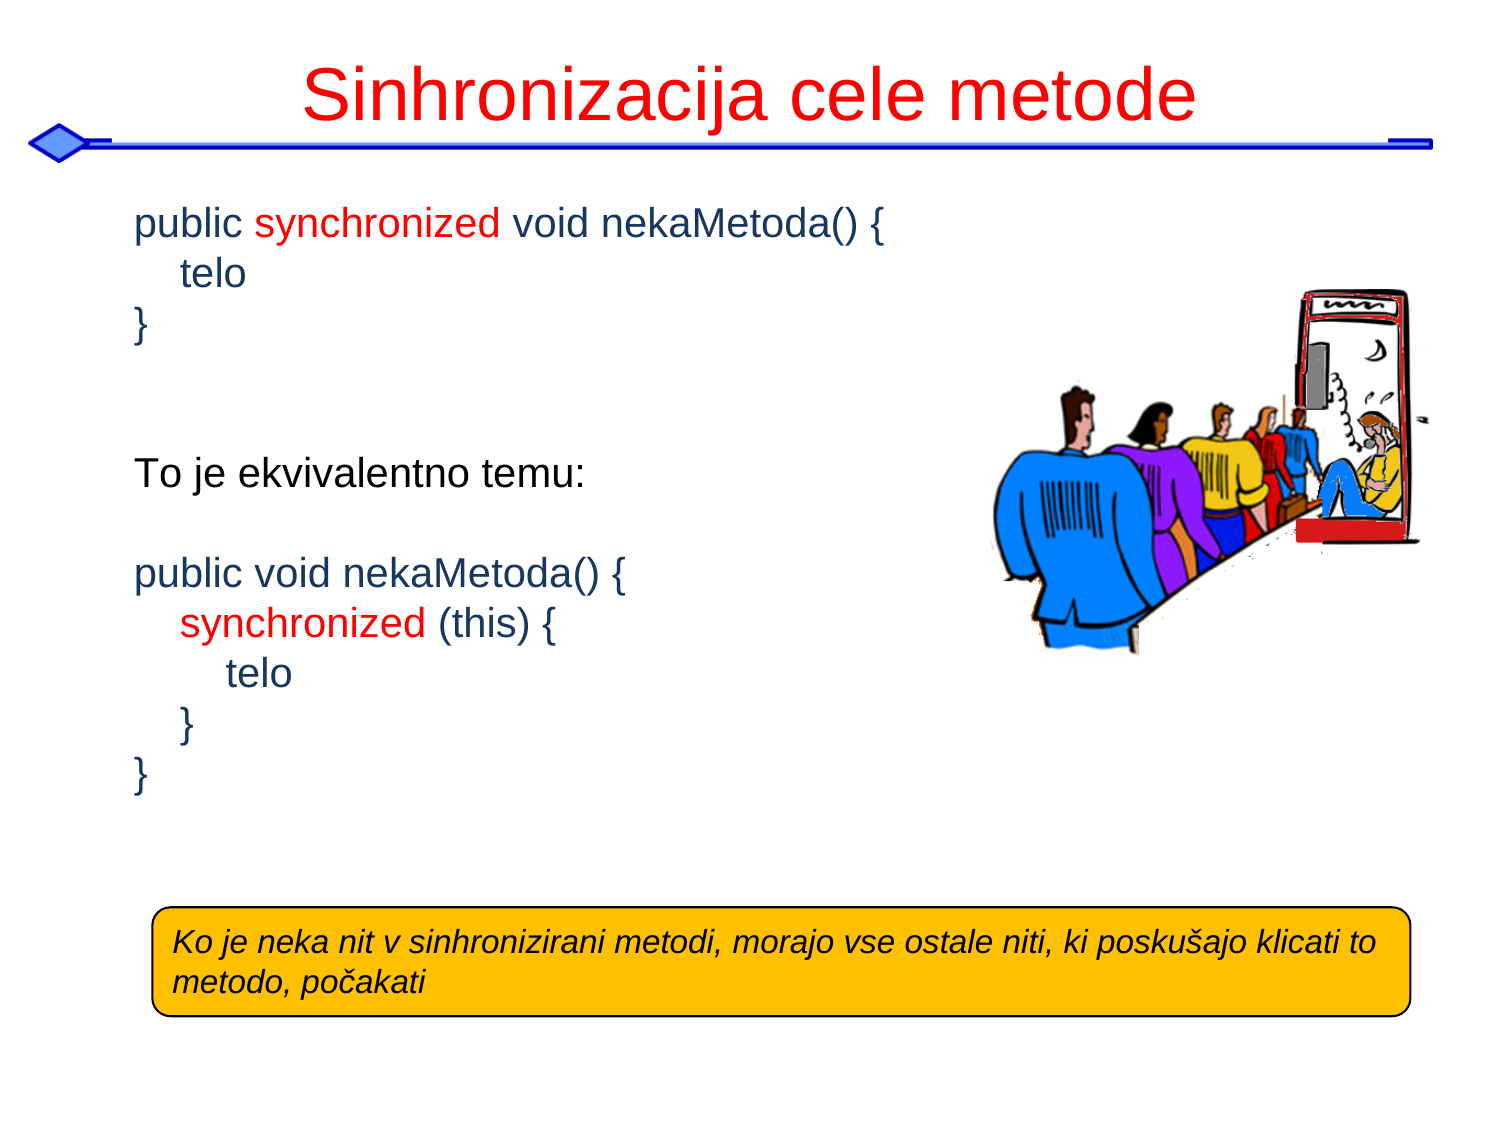

# Sinhronizacija cele metode
public synchronized void nekaMetoda() {
 telo
}
To je ekvivalentno temu:
public void nekaMetoda() {
 synchronized (this) {
 telo
 }
}
Ko je neka nit v sinhronizirani metodi, morajo vse ostale niti, ki poskušajo klicati to metodo, počakati